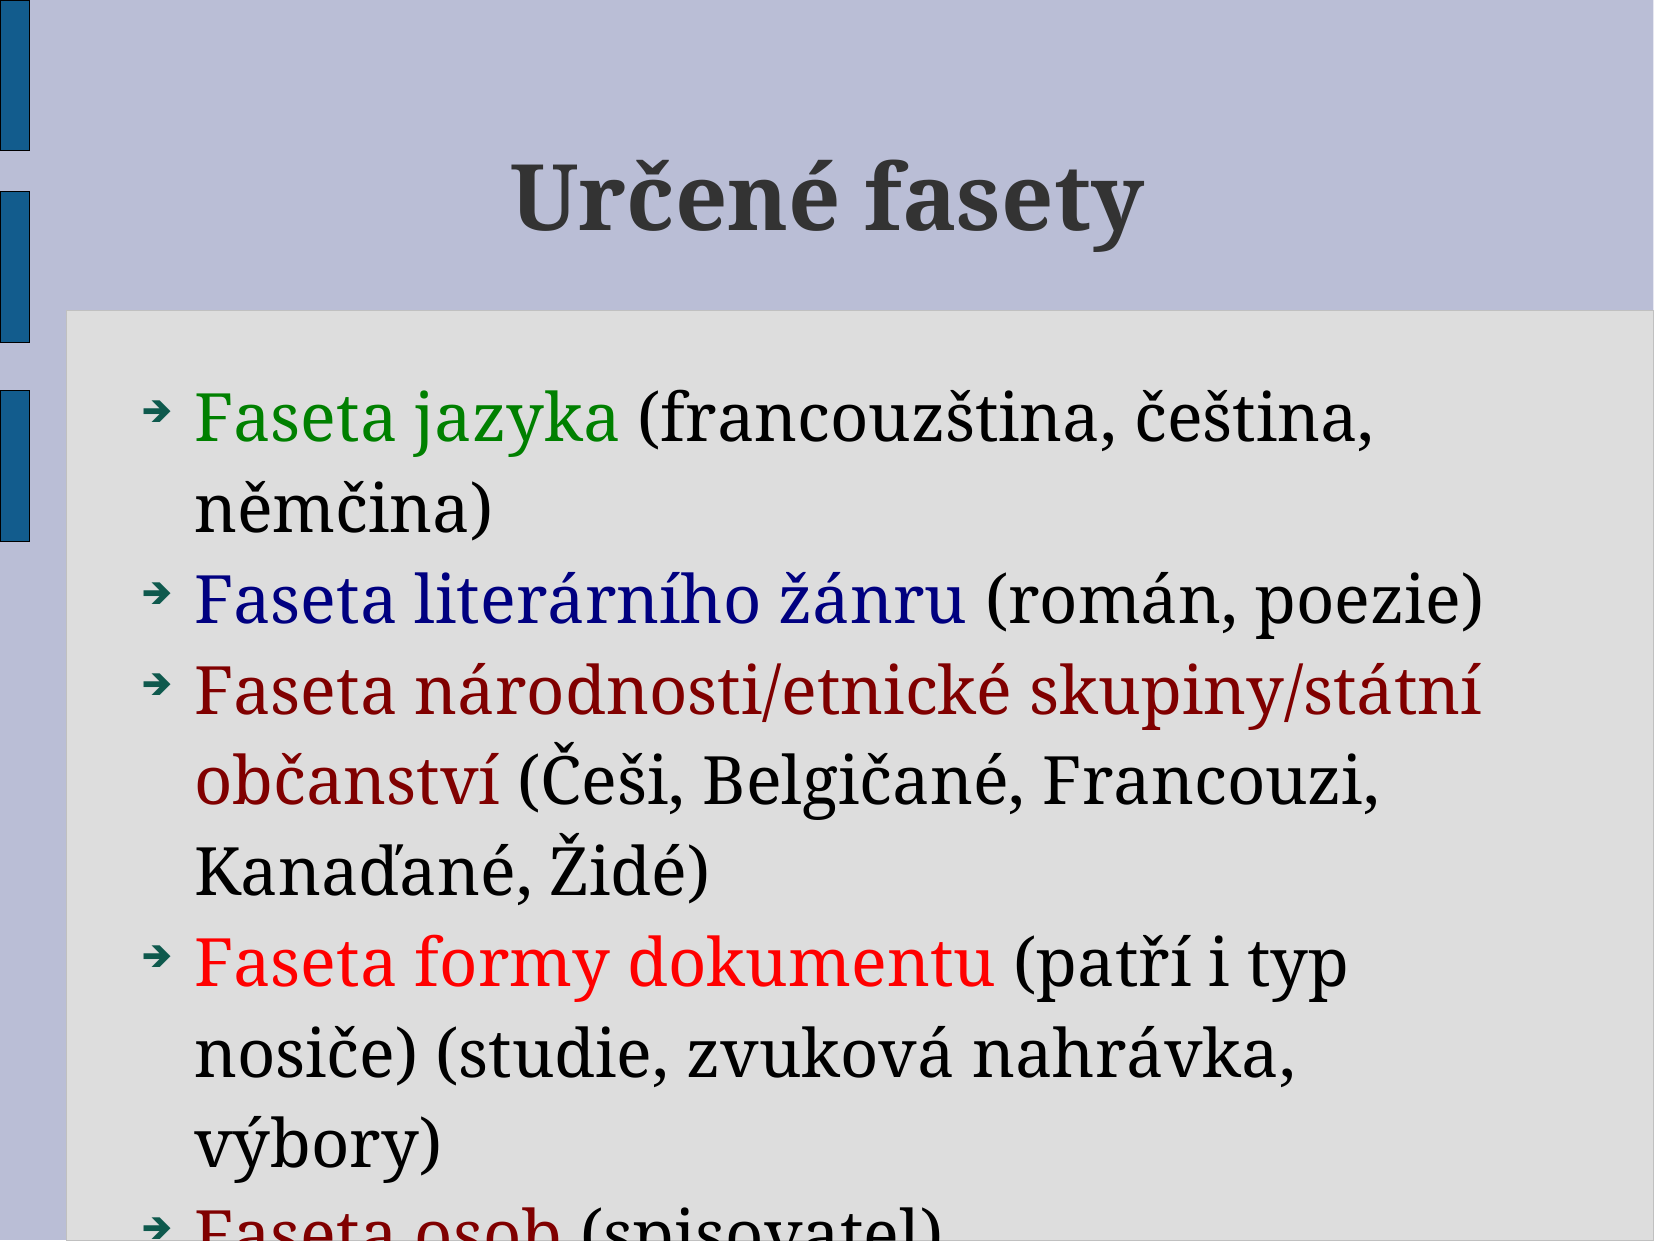

# Určené fasety
Faseta jazyka (francouzština, čeština, němčina)
Faseta literárního žánru (román, poezie)
Faseta národnosti/etnické skupiny/státní občanství (Češi, Belgičané, Francouzi, Kanaďané, Židé)
Faseta formy dokumentu (patří i typ nosiče) (studie, zvuková nahrávka, výbory)
Faseta osob (spisovatel)